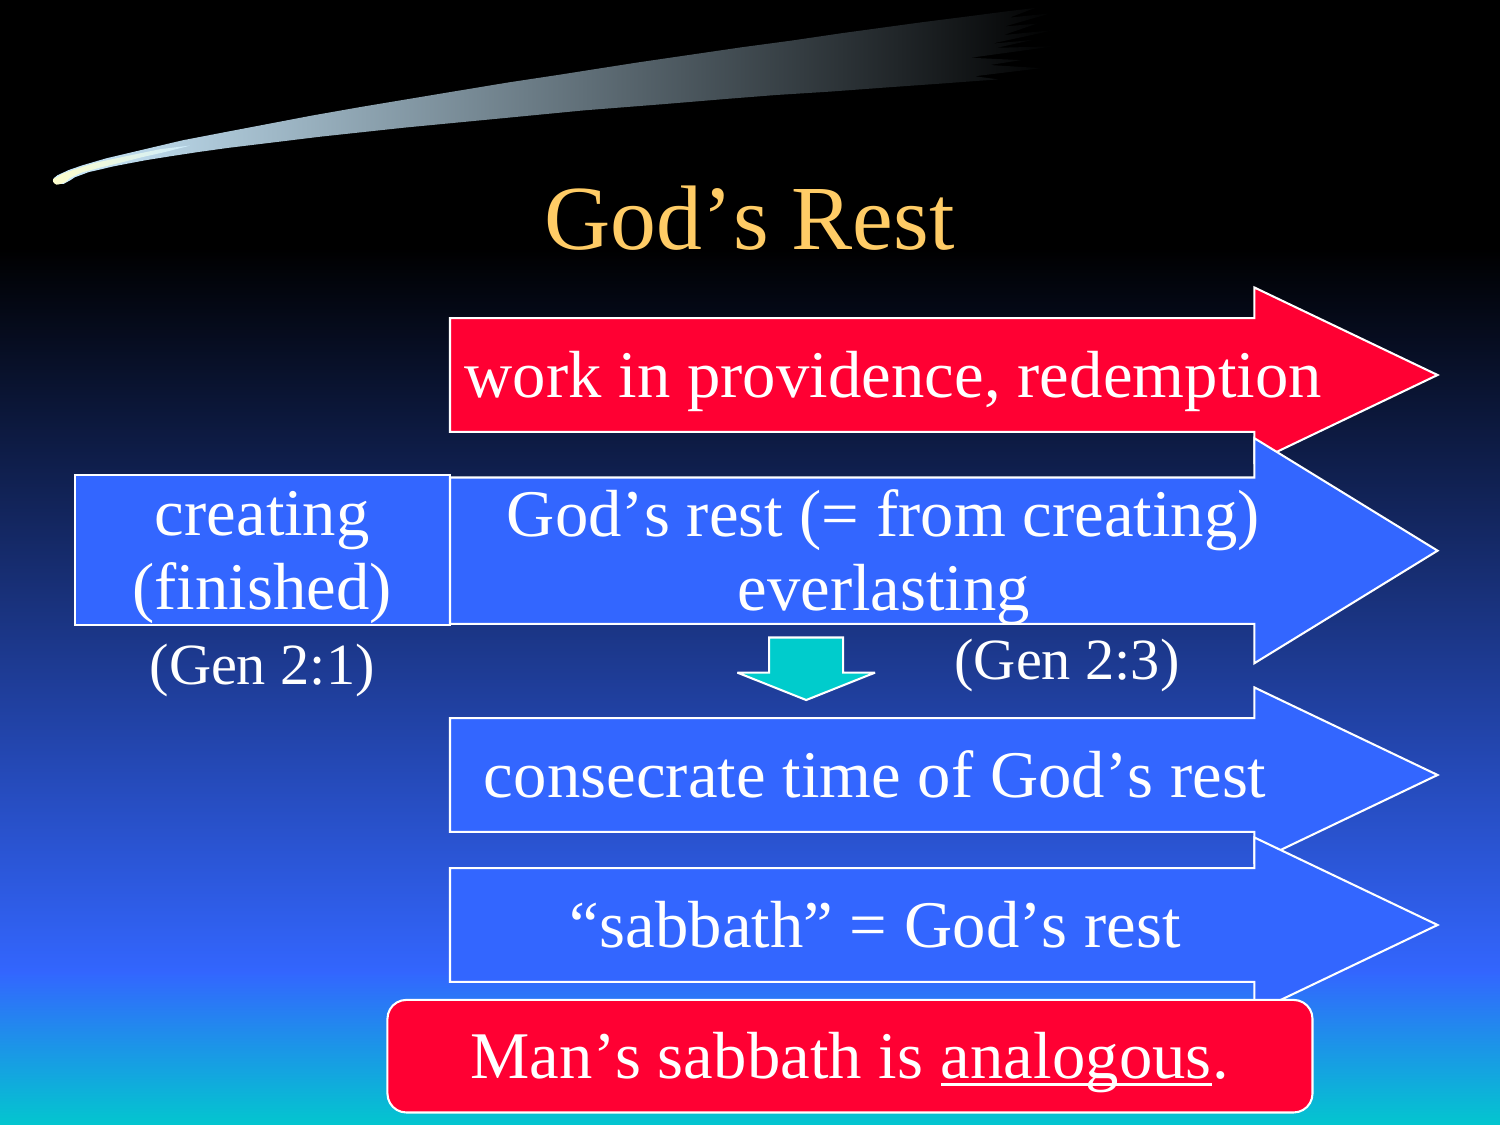

# God’s Rest
work in providence, redemption
God’s rest (= from creating)
everlasting
(Gen 2:3)
creating
(finished)
(Gen 2:1)
consecrate time of God’s rest
“sabbath” = God’s rest
Man’s sabbath is analogous.